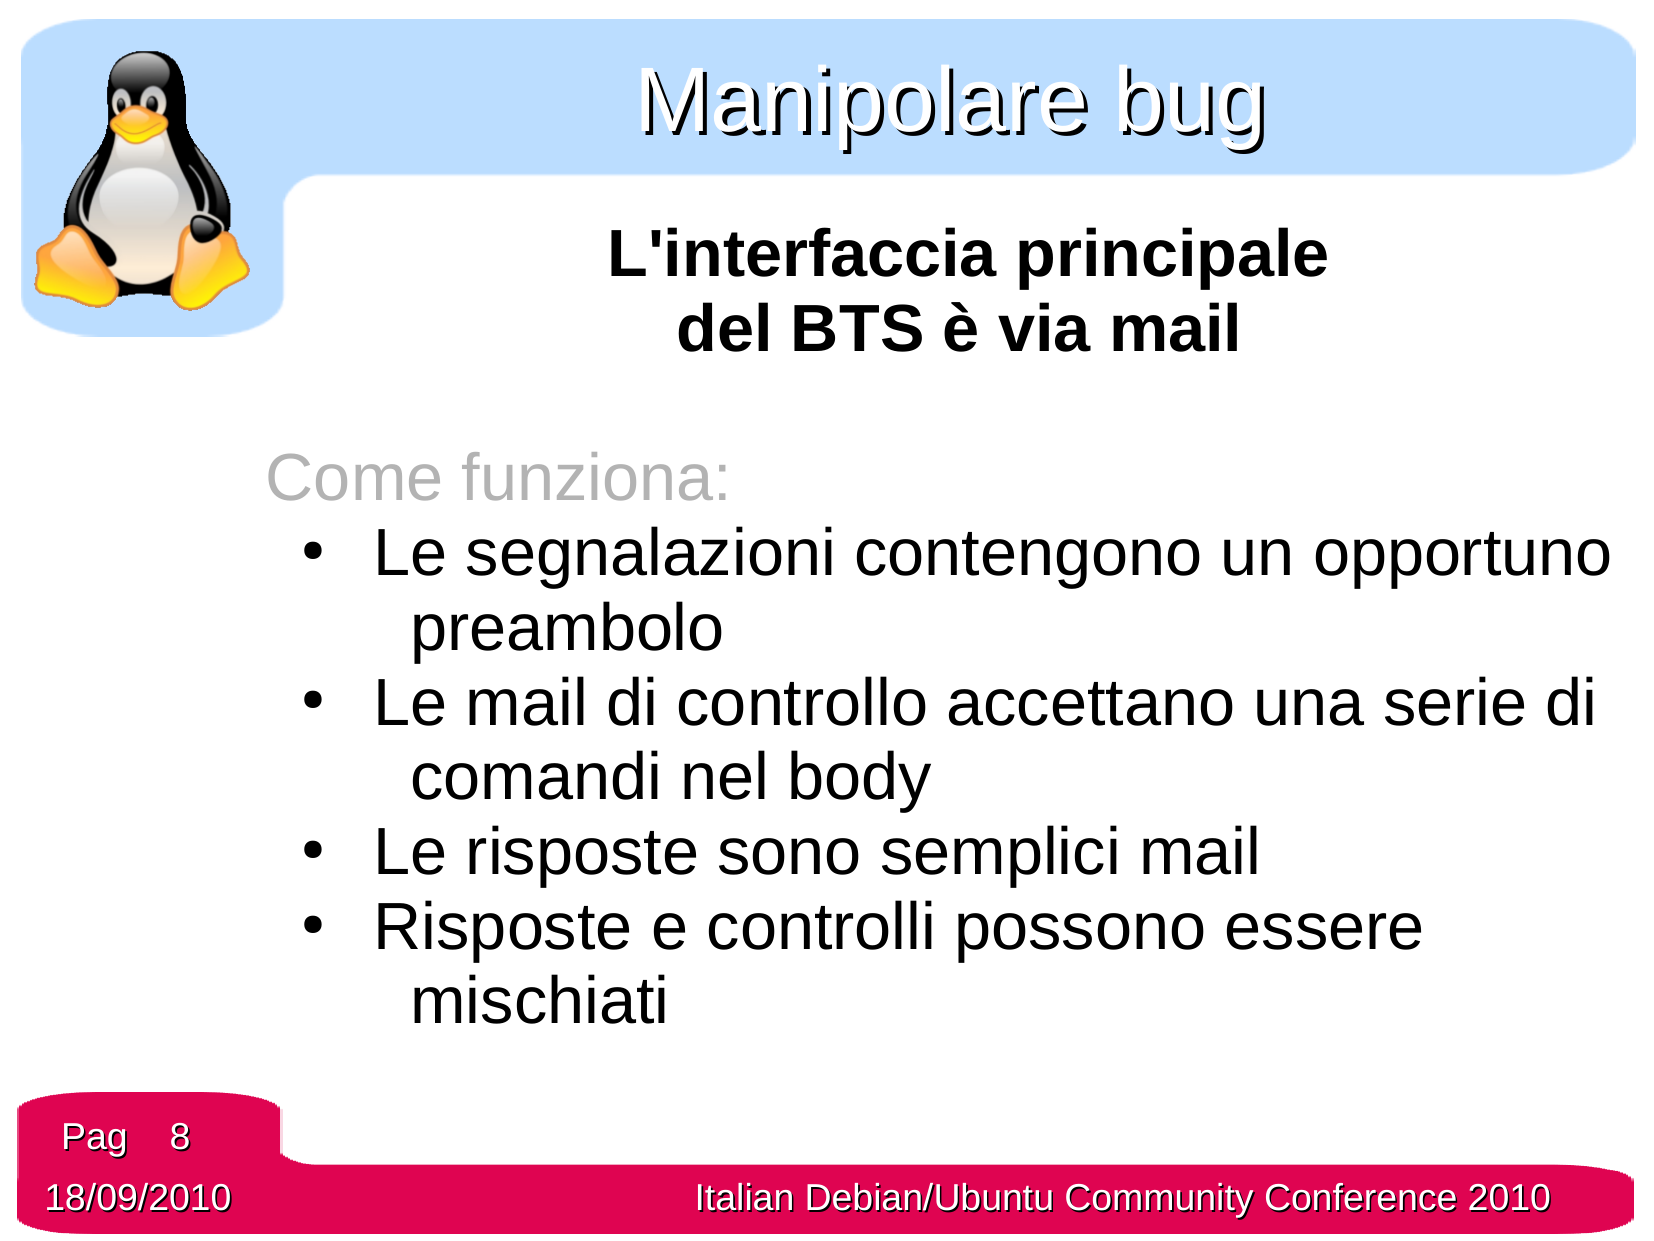

# Manipolare bug
 L'interfaccia principale
del BTS è via mail
Come funziona:
 Le segnalazioni contengono un opportuno 	preambolo
 Le mail di controllo accettano una serie di 	comandi nel body
 Le risposte sono semplici mail
 Risposte e controlli possono essere
	mischiati
Pag
Italian Debian/Ubuntu Community Conference 2010
18/09/2010